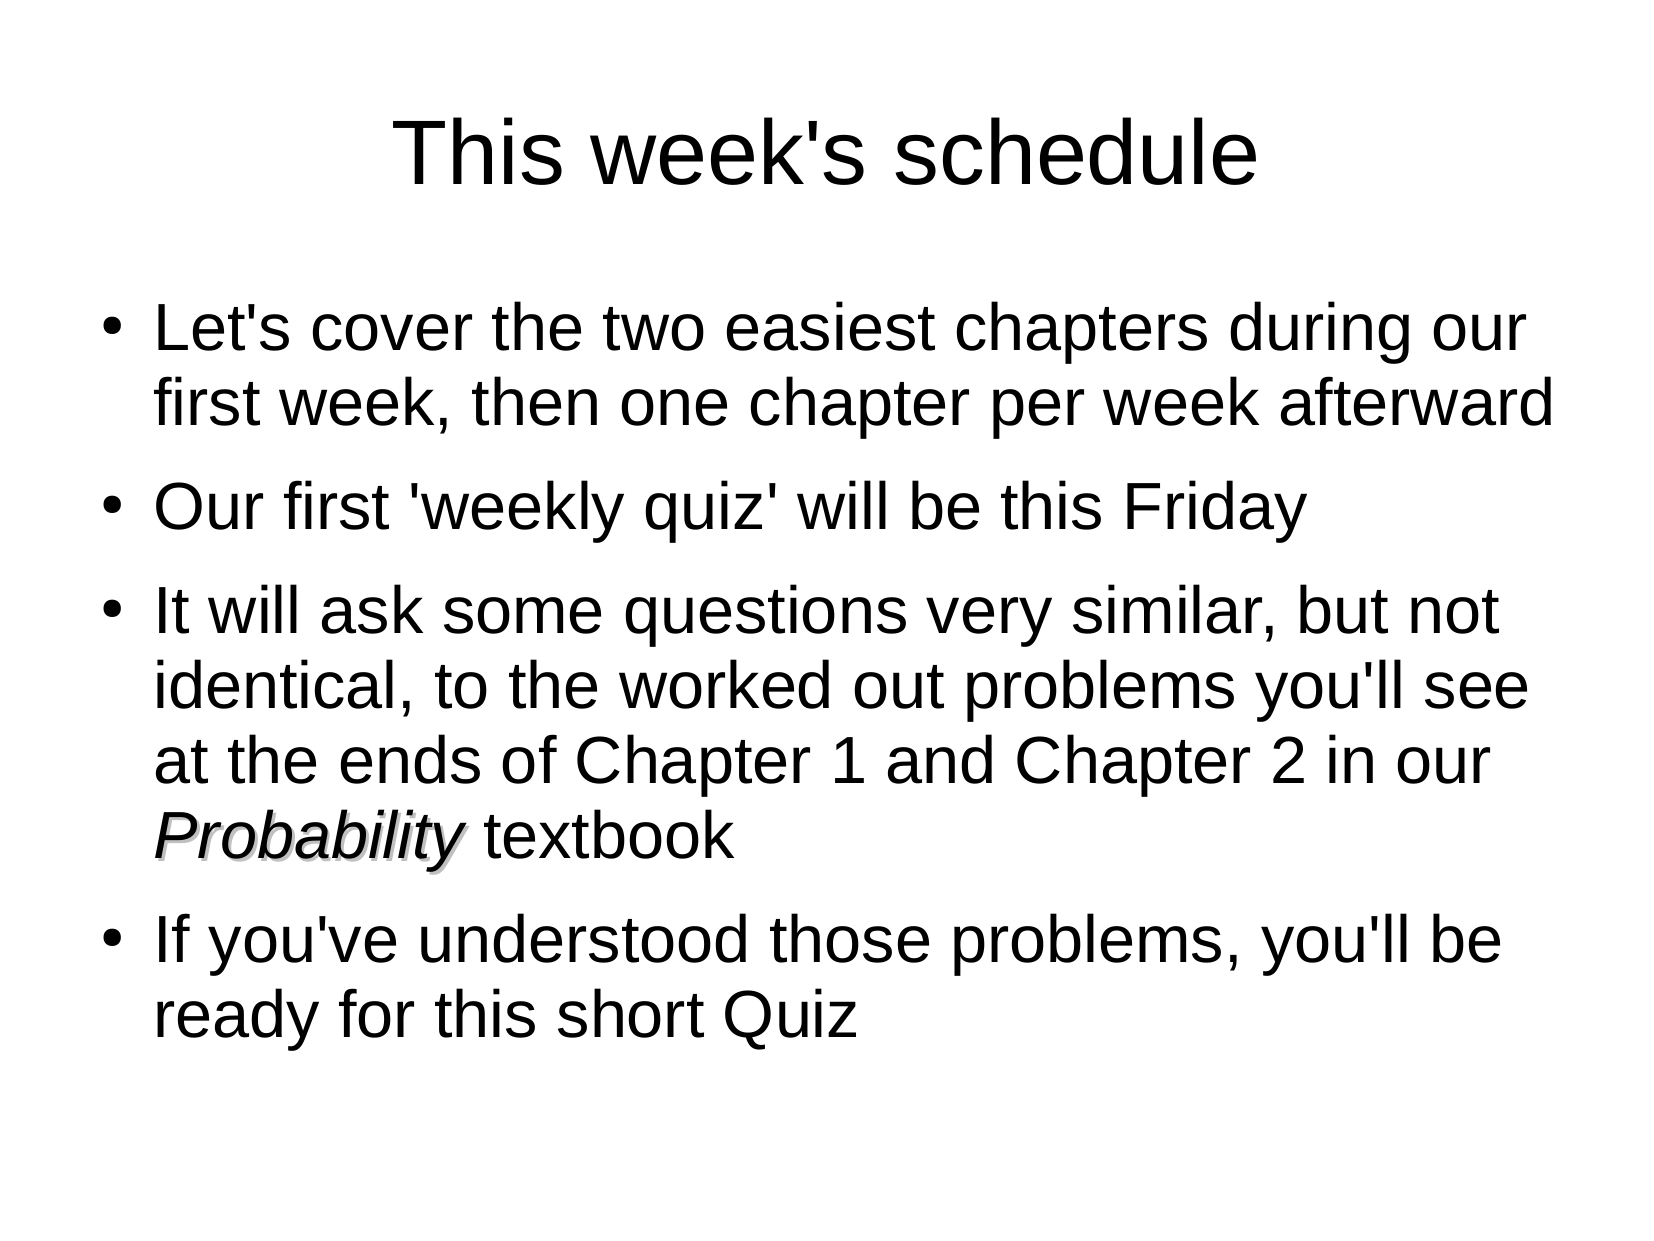

# This week's schedule
Let's cover the two easiest chapters during our first week, then one chapter per week afterward
Our first 'weekly quiz' will be this Friday
It will ask some questions very similar, but not identical, to the worked out problems you'll see at the ends of Chapter 1 and Chapter 2 in our Probability textbook
If you've understood those problems, you'll be ready for this short Quiz